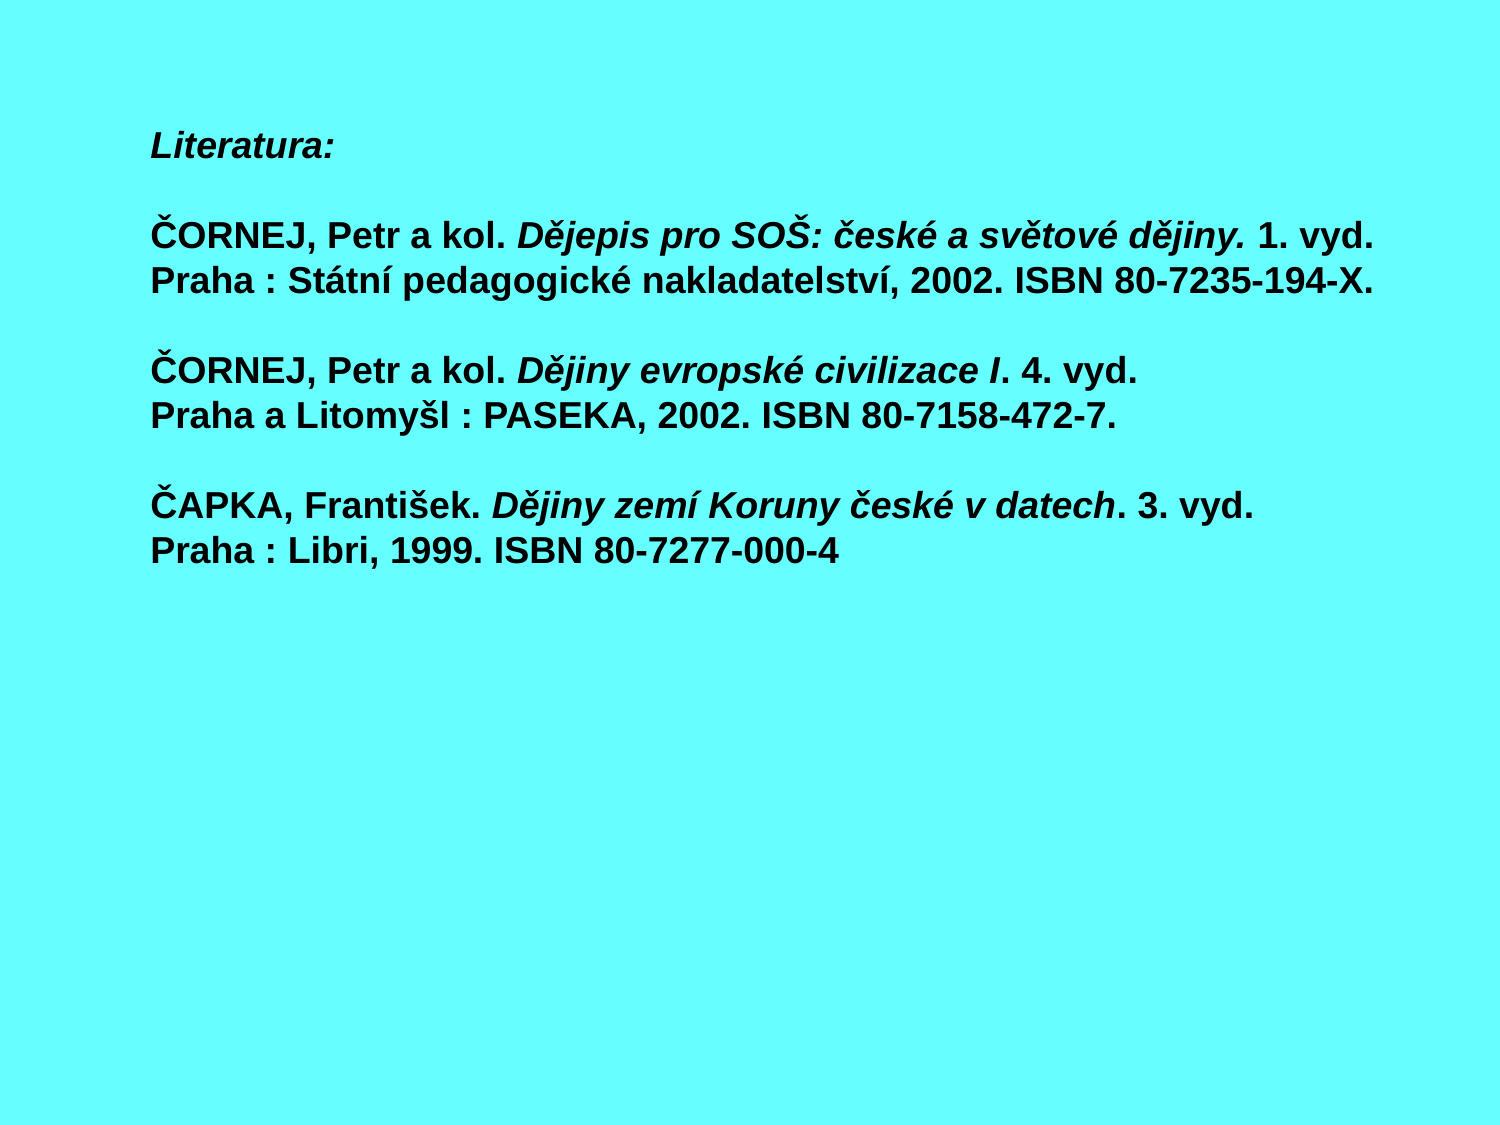

Literatura:
ČORNEJ, Petr a kol. Dějepis pro SOŠ: české a světové dějiny. 1. vyd. Praha : Státní pedagogické nakladatelství, 2002. ISBN 80-7235-194-X.
ČORNEJ, Petr a kol. Dějiny evropské civilizace I. 4. vyd.
Praha a Litomyšl : PASEKA, 2002. ISBN 80-7158-472-7.
ČAPKA, František. Dějiny zemí Koruny české v datech. 3. vyd.
Praha : Libri, 1999. ISBN 80-7277-000-4